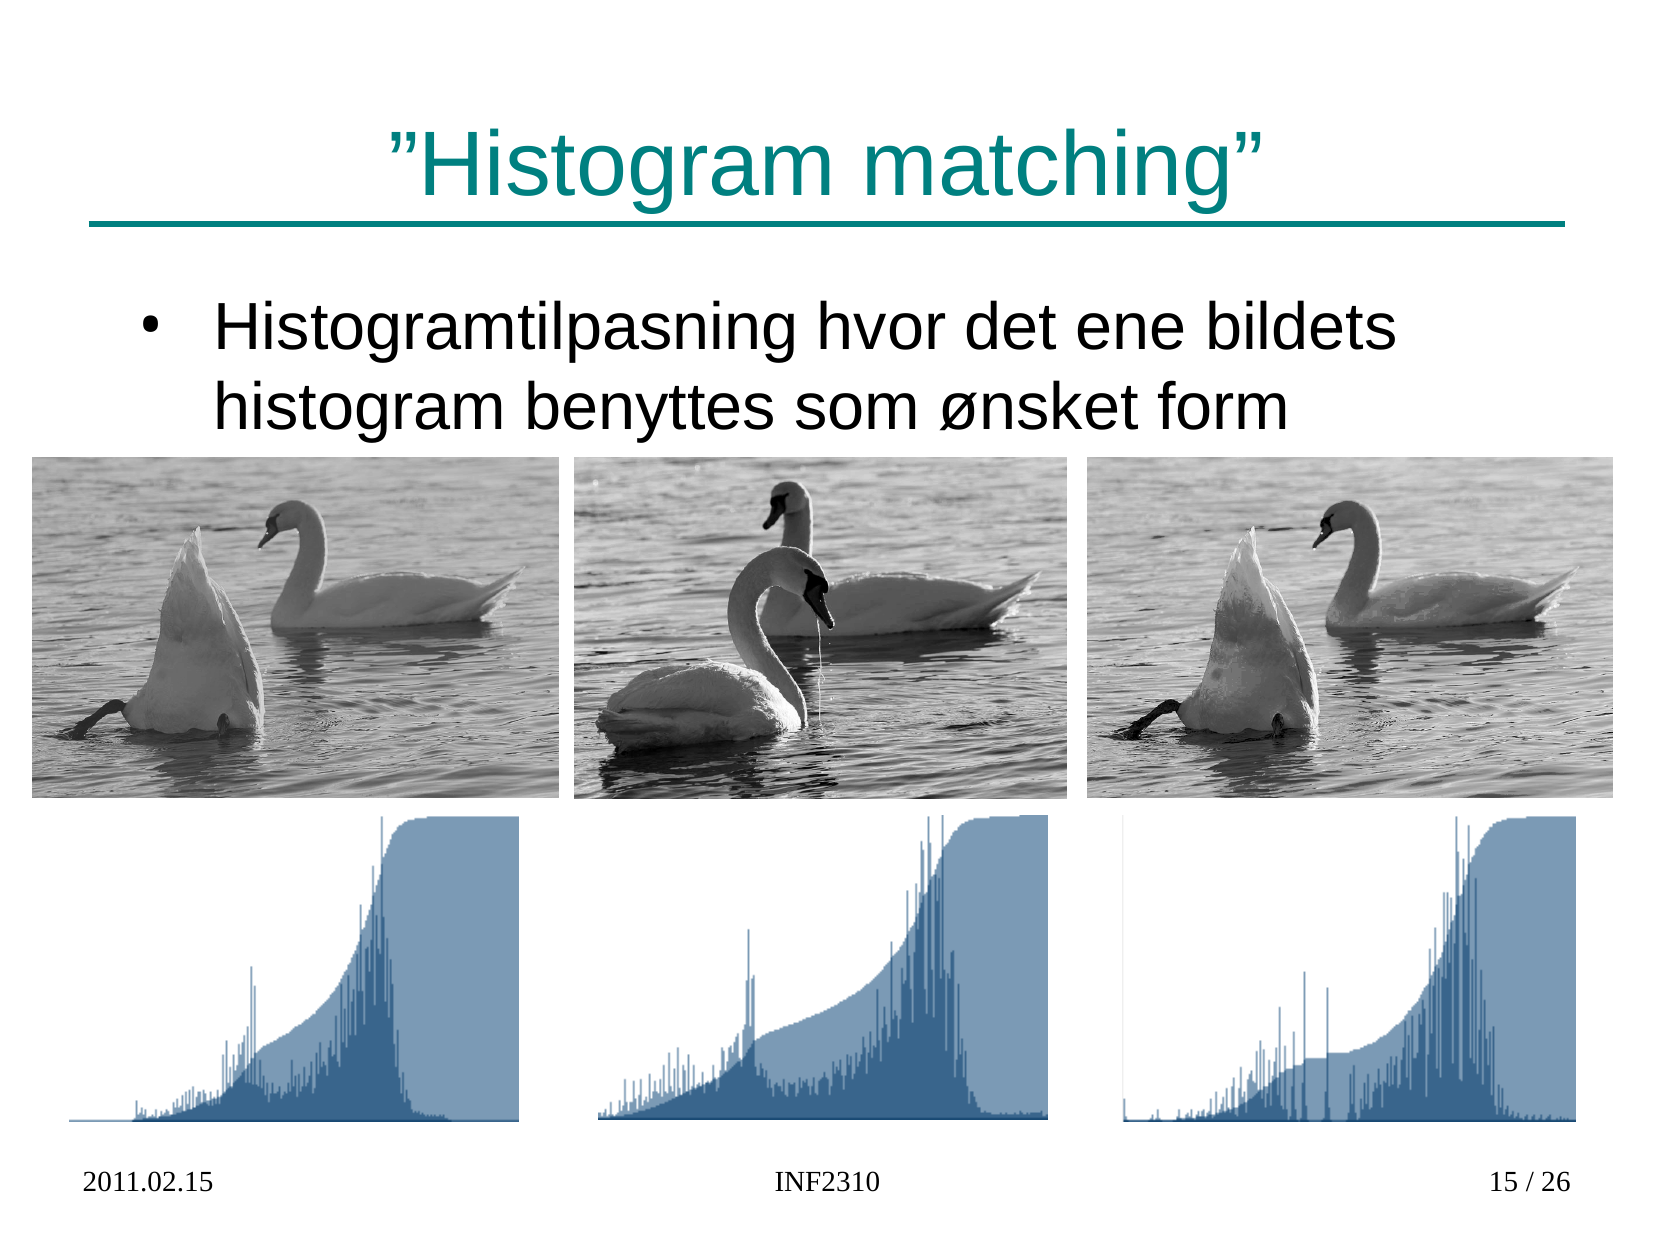

# ”Histogram matching”
Histogramtilpasning hvor det ene bildets histogram benyttes som ønsket form
2011.02.15
INF2310
15